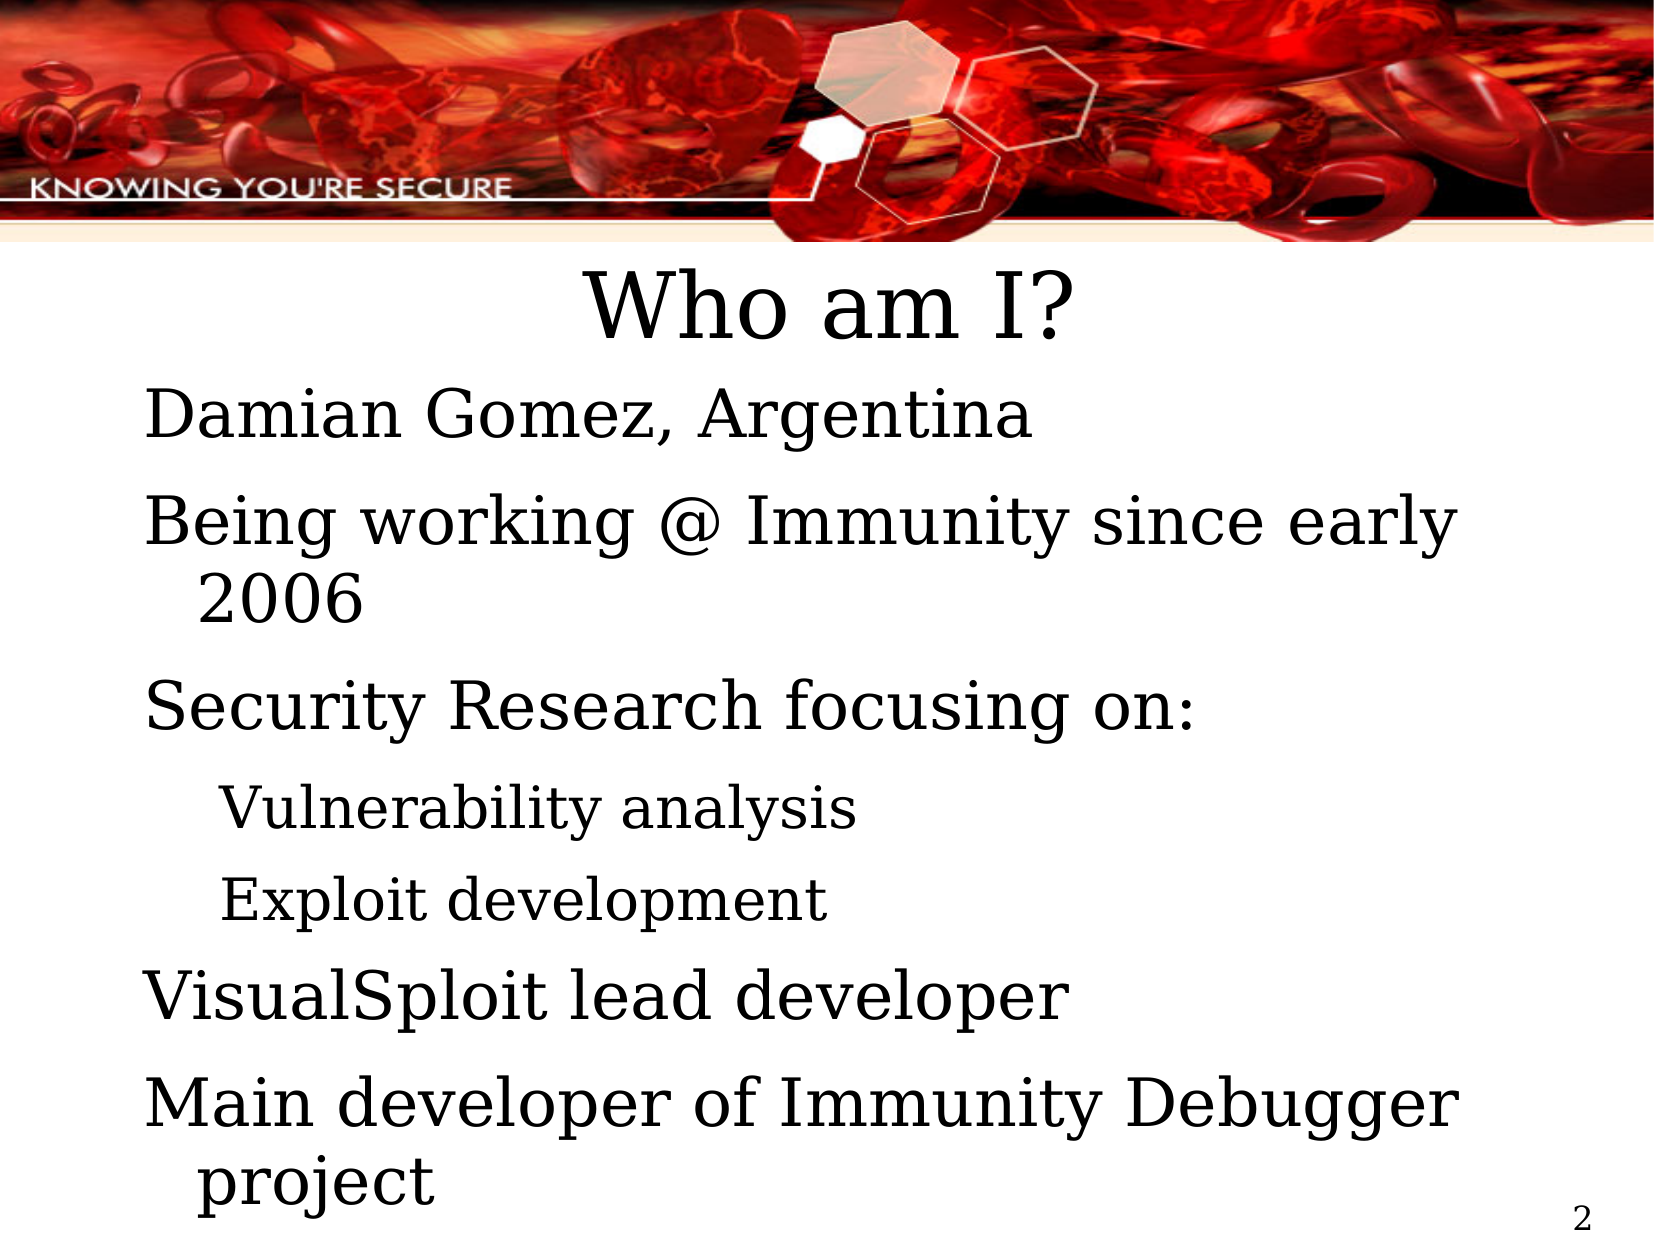

# Who am I?
Damian Gomez, Argentina
Being working @ Immunity since early 2006
Security Research focusing on:
Vulnerability analysis
Exploit development
VisualSploit lead developer
Main developer of Immunity Debugger project